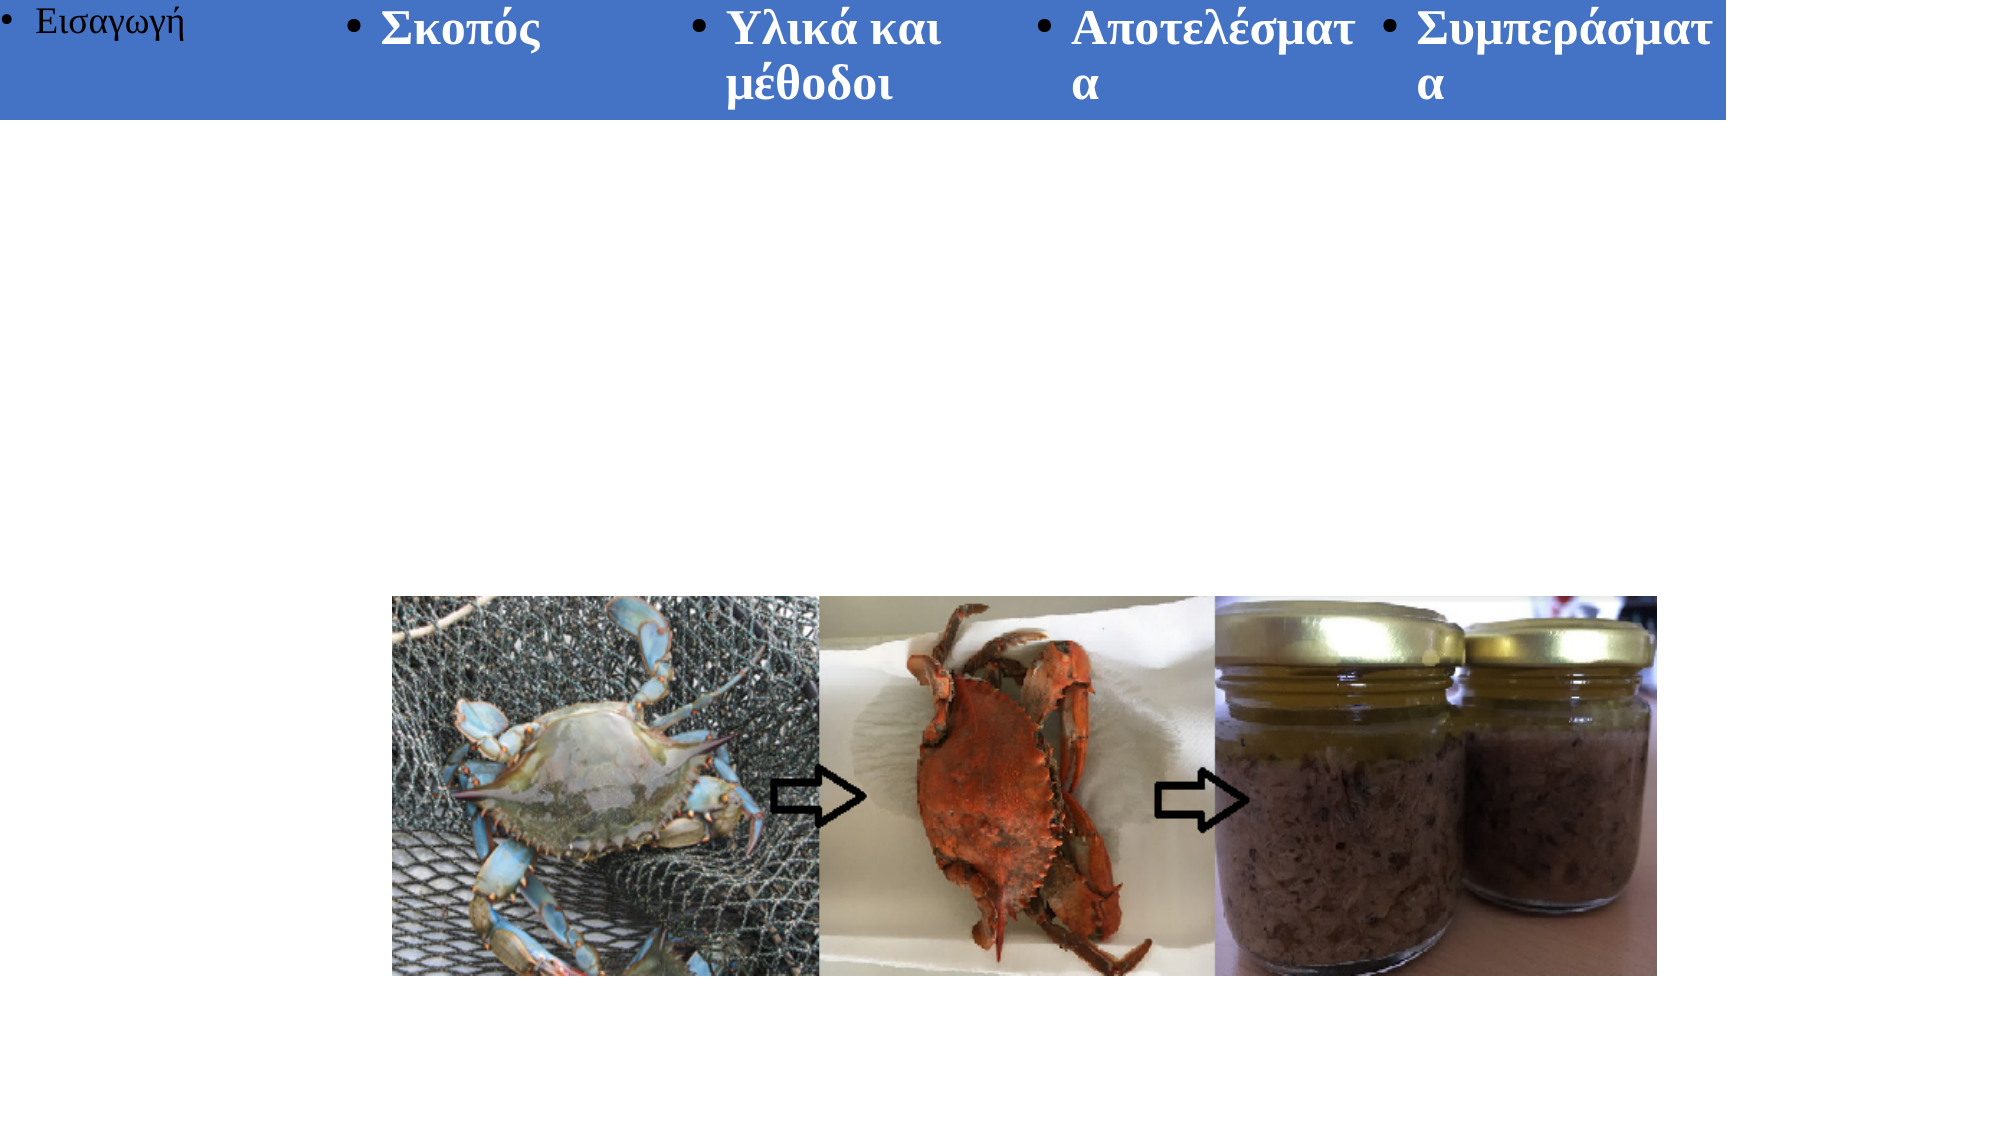

| Εισαγωγή | Σκοπός | Υλικά και μέθοδοι | Αποτελέσματα | Συμπεράσματα |
| --- | --- | --- | --- | --- |
Αξιοποίηση της σάρκας του μπλε καβουριού για την δημιουργία κονσέρβας